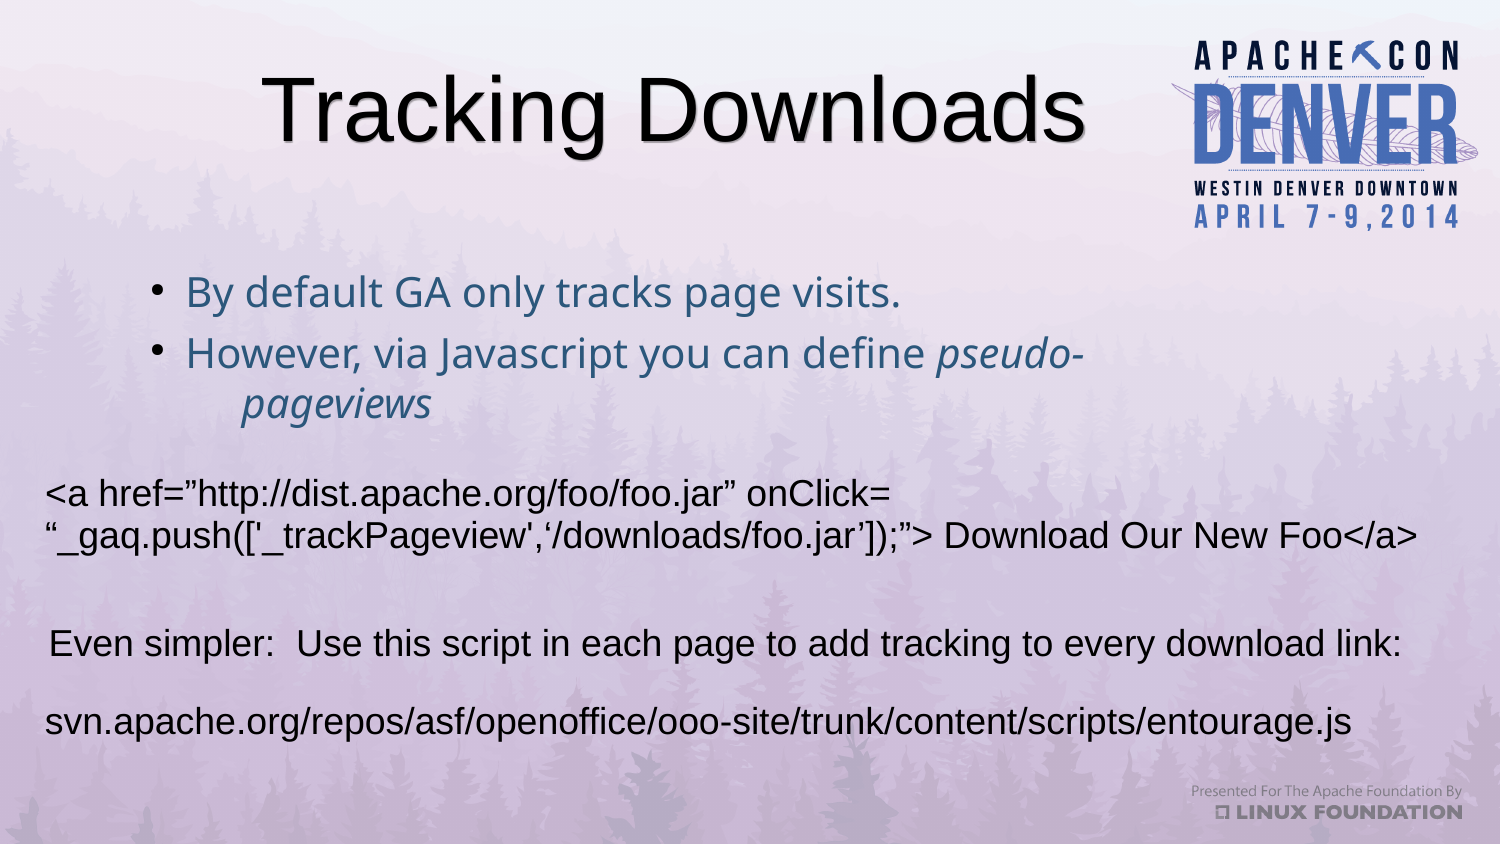

# Tracking Downloads
By default GA only tracks page visits.
However, via Javascript you can define pseudo-pageviews
<a href=”http://dist.apache.org/foo/foo.jar” onClick= “_gaq.push(['_trackPageview',‘/downloads/foo.jar’]);”> Download Our New Foo</a>
Even simpler: Use this script in each page to add tracking to every download link:
svn.apache.org/repos/asf/openoffice/ooo-site/trunk/content/scripts/entourage.js